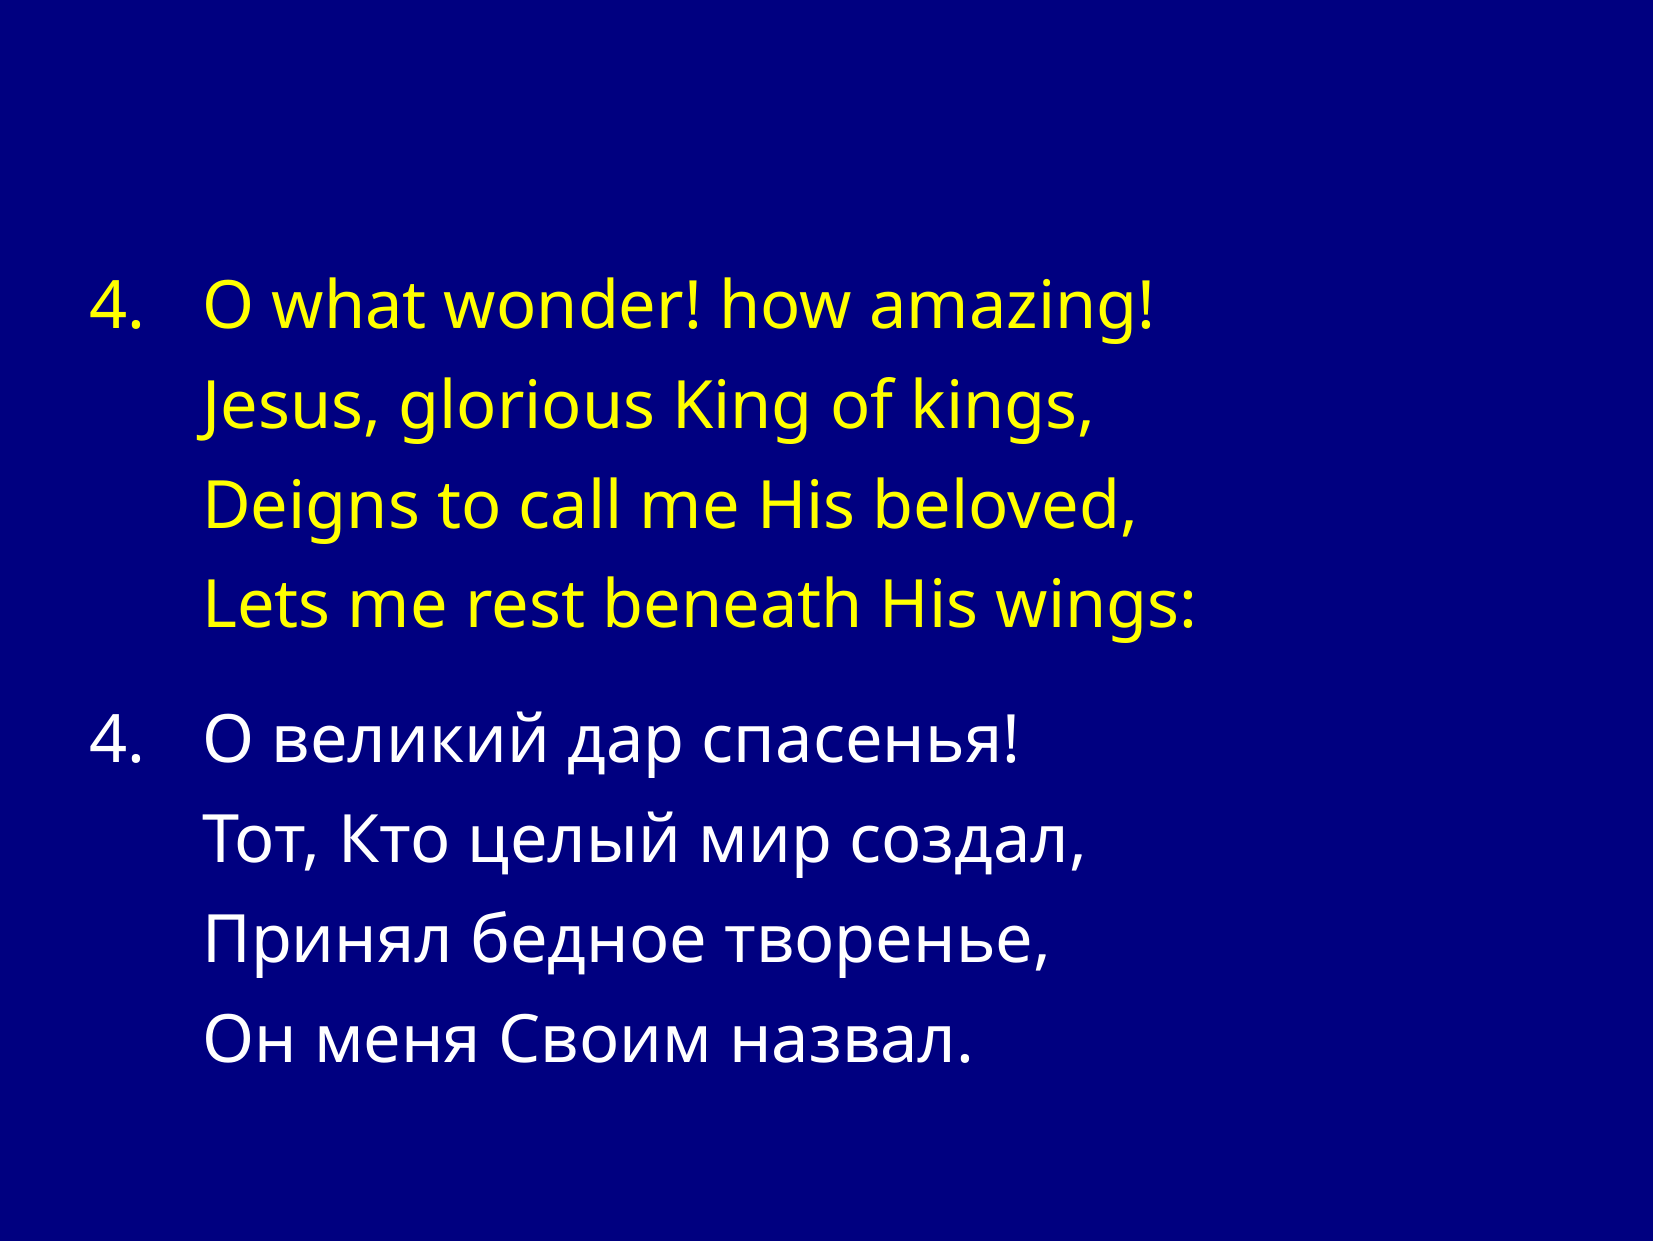

4.	O what wonder! how amazing!
	Jesus, glorious King of kings,
	Deigns to call me His beloved,
	Lets me rest beneath His wings:
4.	О великий дар спасенья!
	Тот, Кто целый мир создал,
	Принял бедное творенье,
	Он меня Своим назвал.